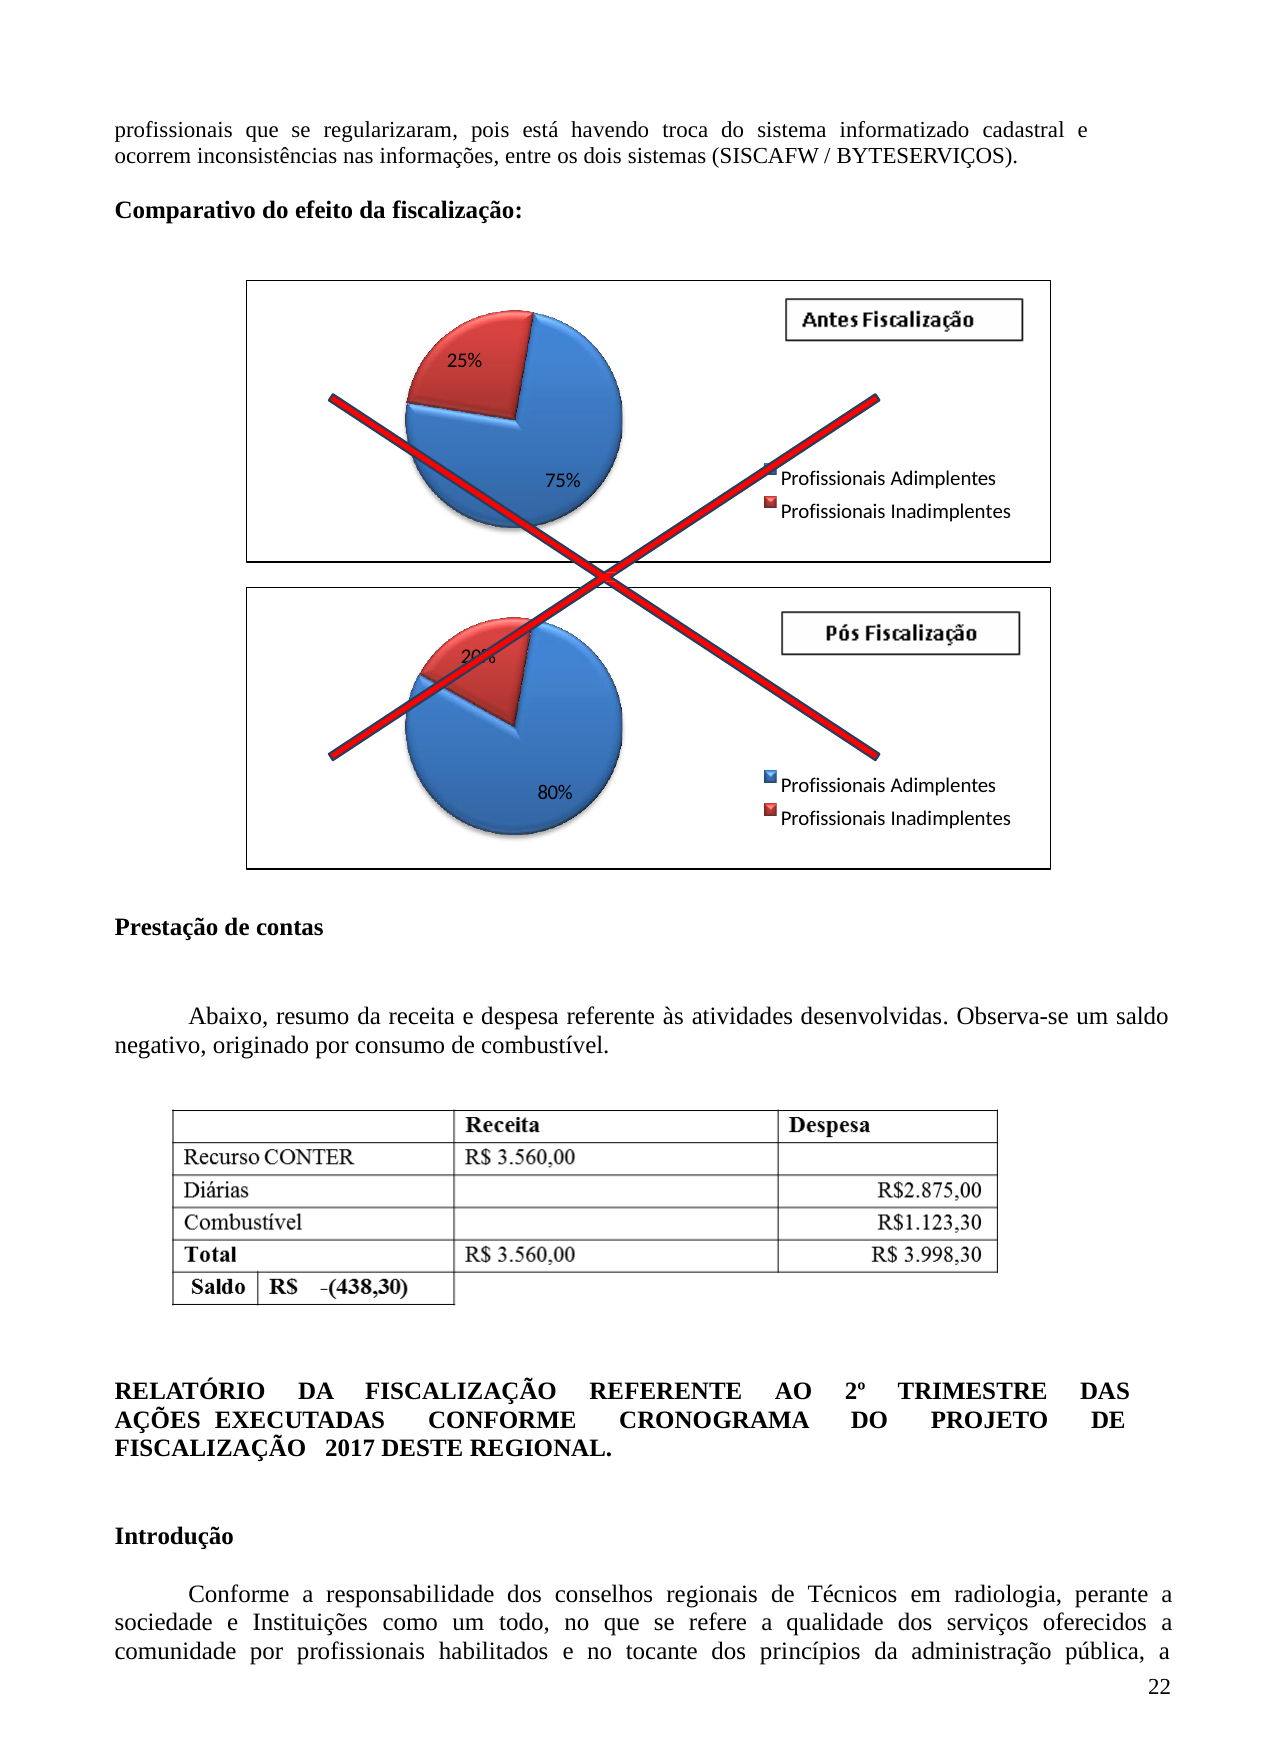

profissionais que se regularizaram, pois está havendo troca do sistema informatizado cadastral e ocorrem inconsistências nas informações, entre os dois sistemas (SISCAFW / BYTESERVIÇOS).
Comparativo do efeito da fiscalização:
25%
Profissionais Adimplentes Profissionais Inadimplentes
75%
20%
Profissionais Adimplentes Profissionais Inadimplentes
80%
Prestação de contas
Abaixo, resumo da receita e despesa referente às atividades desenvolvidas. Observa-se um saldo negativo, originado por consumo de combustível.
RELATÓRIO DA FISCALIZAÇÃO REFERENTE AO 2º TRIMESTRE DAS AÇÕES EXECUTADAS CONFORME CRONOGRAMA DO PROJETO DE FISCALIZAÇÃO 2017 DESTE REGIONAL.
Introdução
Conforme a responsabilidade dos conselhos regionais de Técnicos em radiologia, perante a sociedade e Instituições como um todo, no que se refere a qualidade dos serviços oferecidos a comunidade por profissionais habilitados e no tocante dos princípios da administração pública, a